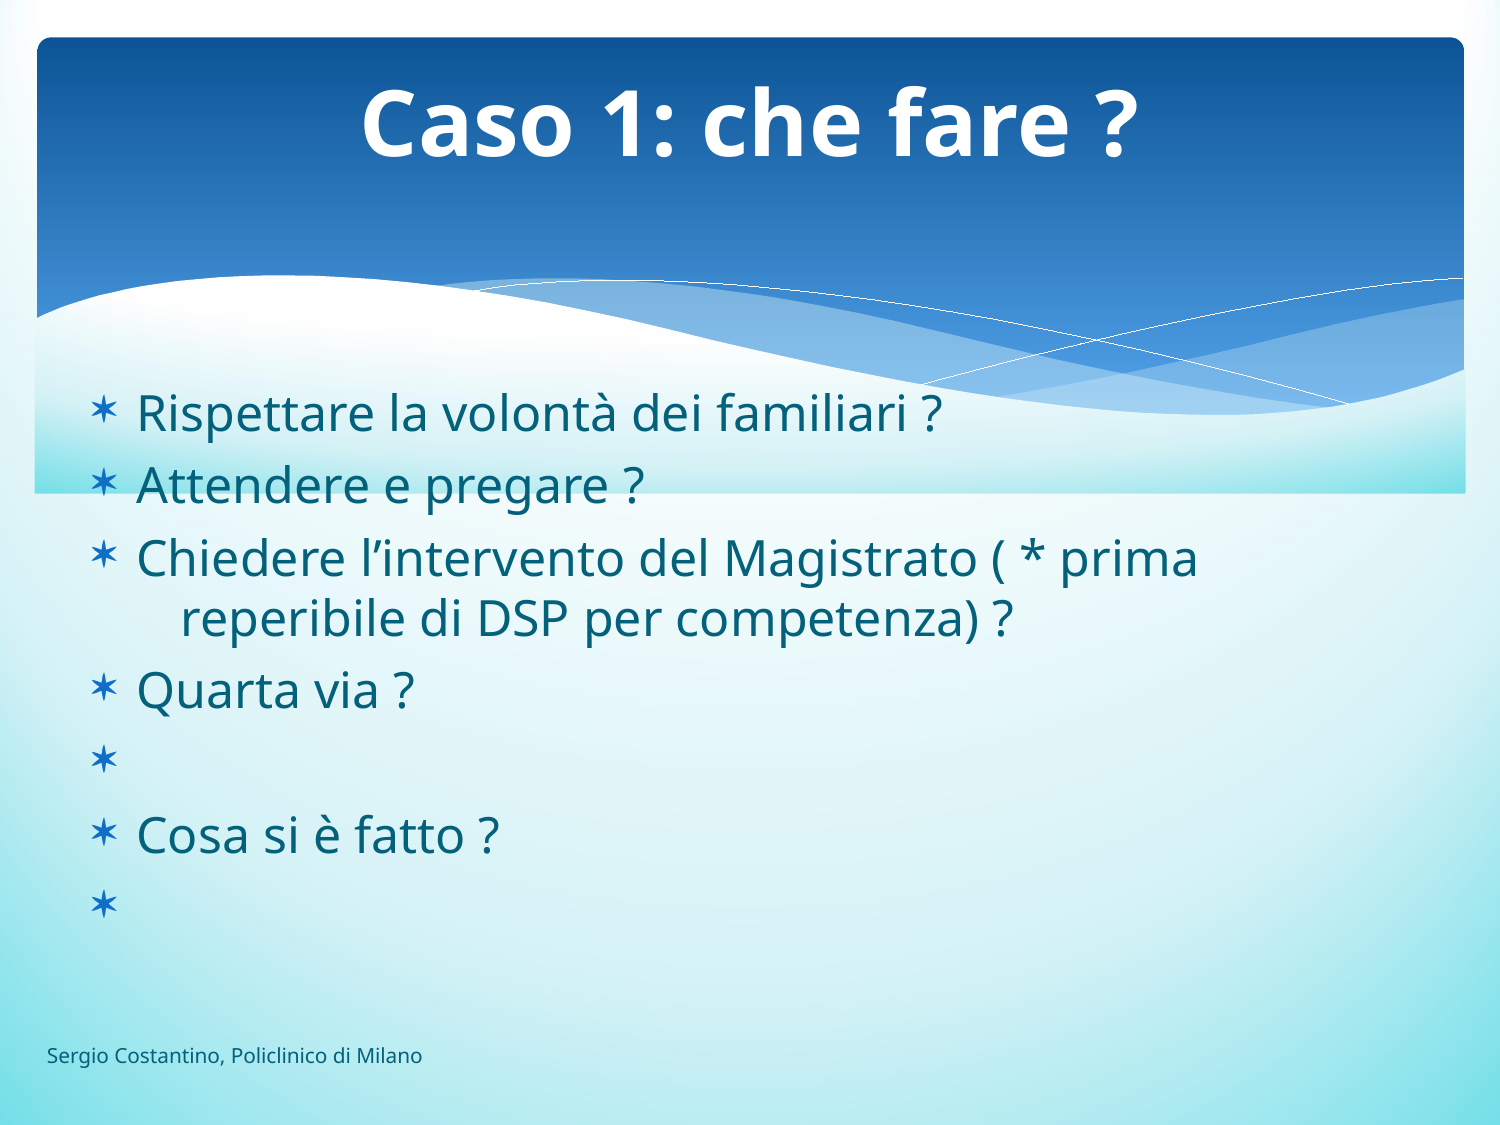

Caso 1: che fare ?
# Rispettare la volontà dei familiari ?
Attendere e pregare ?
Chiedere l’intervento del Magistrato ( * prima reperibile di DSP per competenza) ?
Quarta via ?
Cosa si è fatto ?
Sergio Costantino, Policlinico di Milano